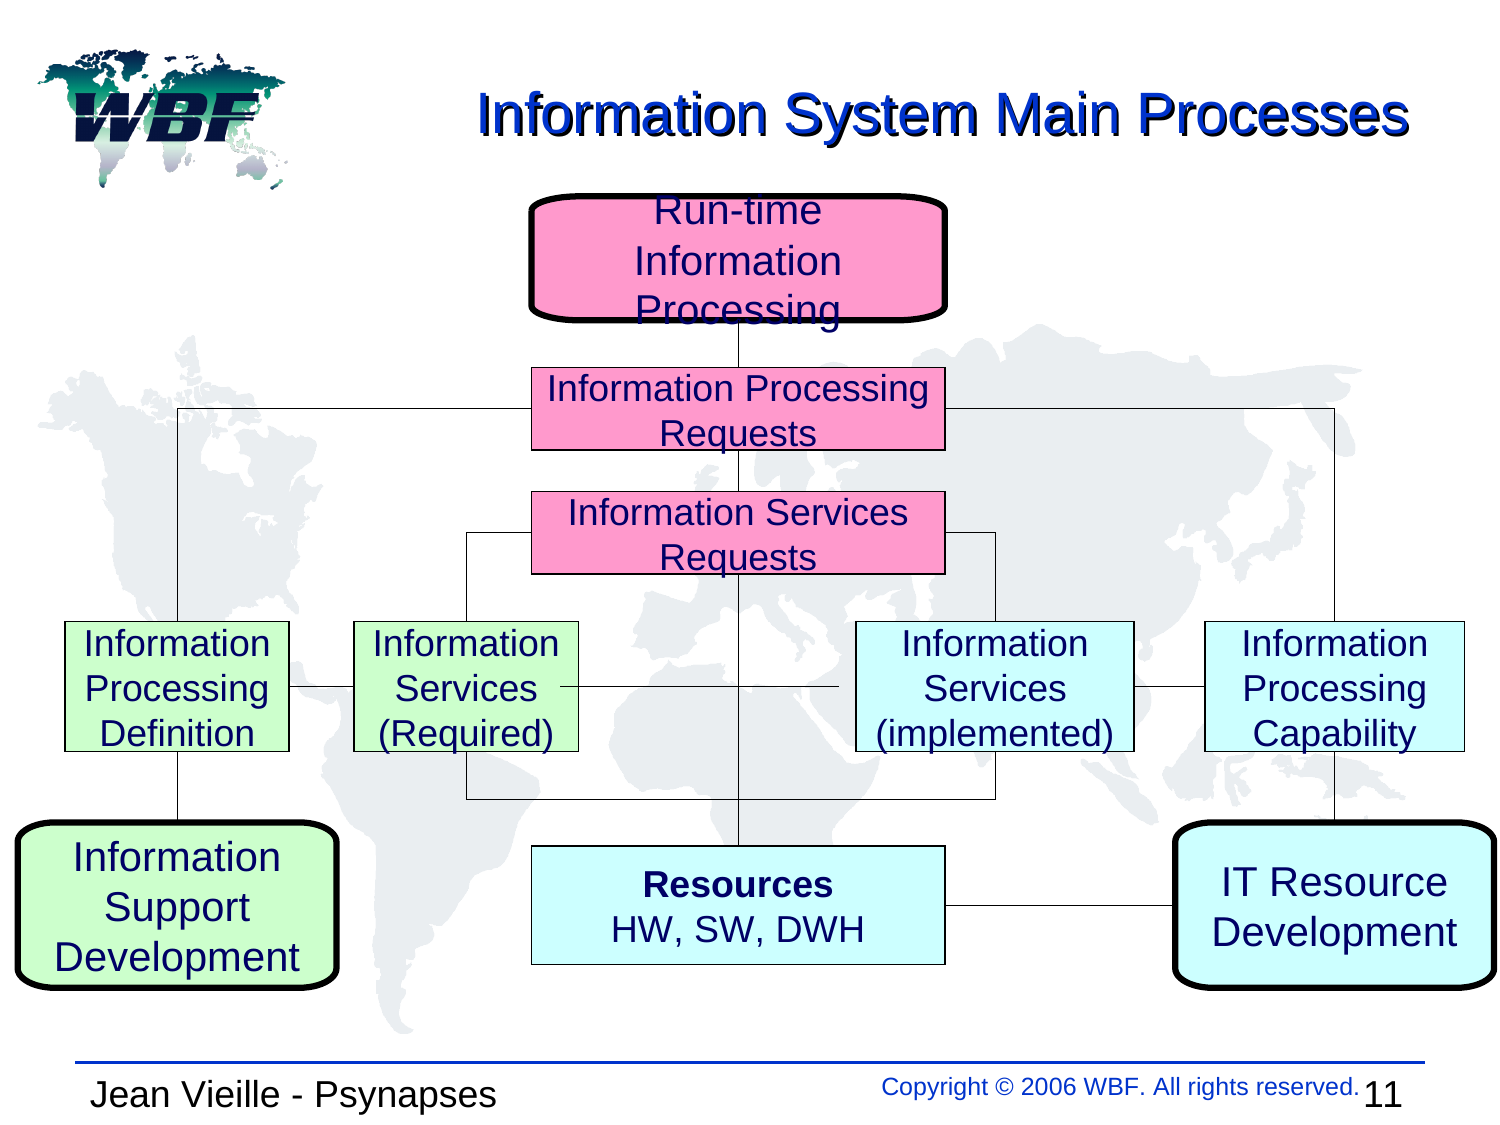

# Information System Main Processes
Run-time Information Processing
Information Processing Requests
Information Services Requests
Information Processing Definition
Information Services (Required)
Information Services (implemented)
Information Processing Capability
Information Support Development
IT Resource Development
Resources
HW, SW, DWH
Jean Vieille - Psynapses
11